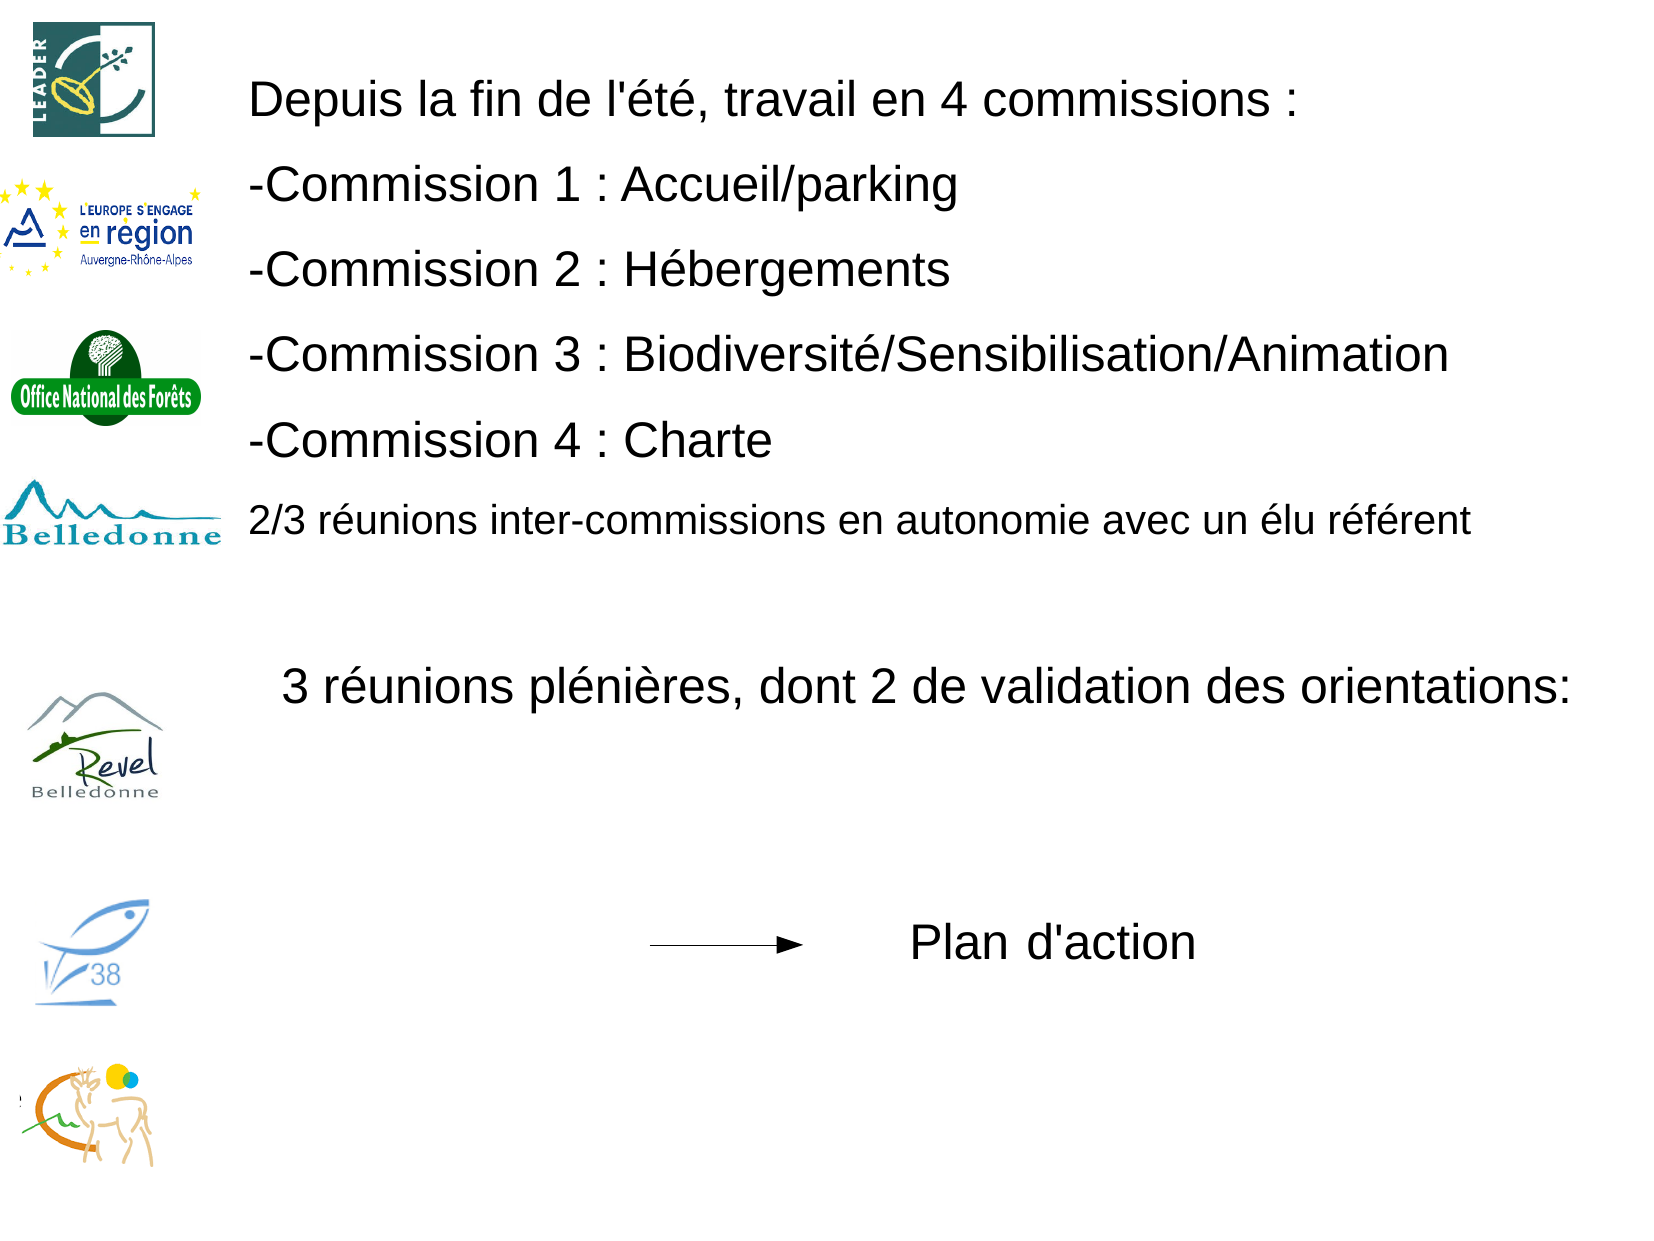

# Depuis la fin de l'été, travail en 4 commissions :
-Commission 1 : Accueil/parking
-Commission 2 : Hébergements
-Commission 3 : Biodiversité/Sensibilisation/Animation
-Commission 4 : Charte
2/3 réunions inter-commissions en autonomie avec un élu référent
3 réunions plénières, dont 2 de validation des orientations:
 Plan	d'action